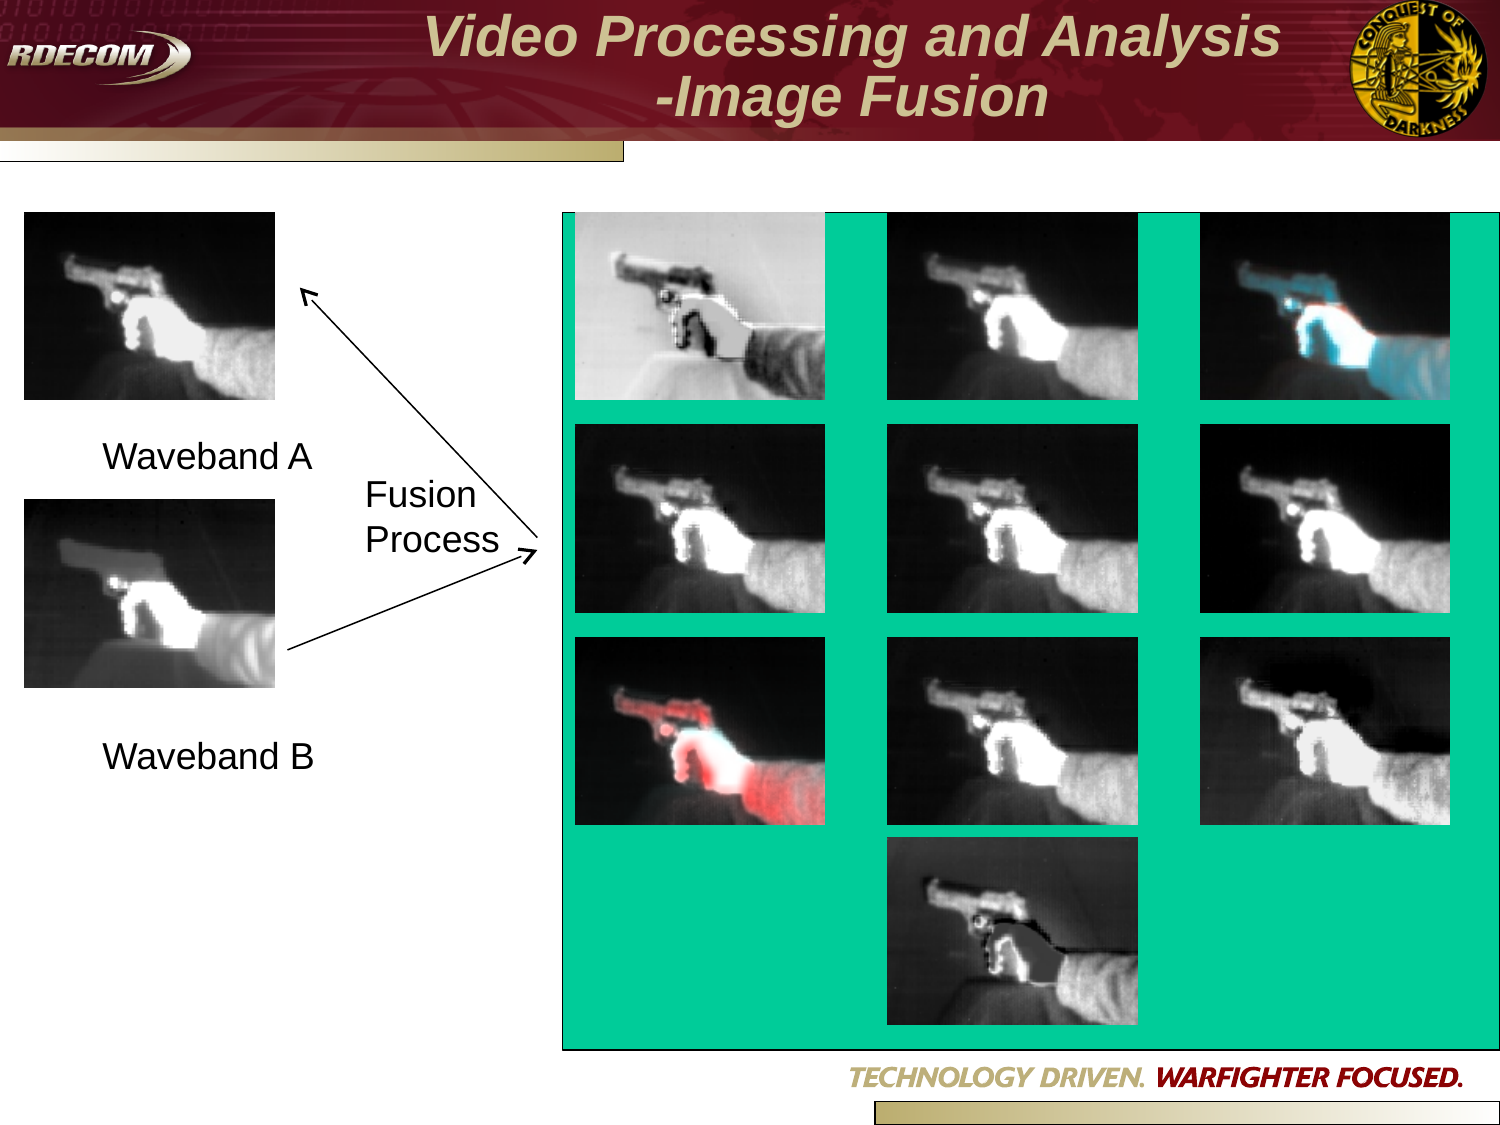

# Video Processing and Analysis -Image Fusion
Waveband A
Fusion Process
Waveband B